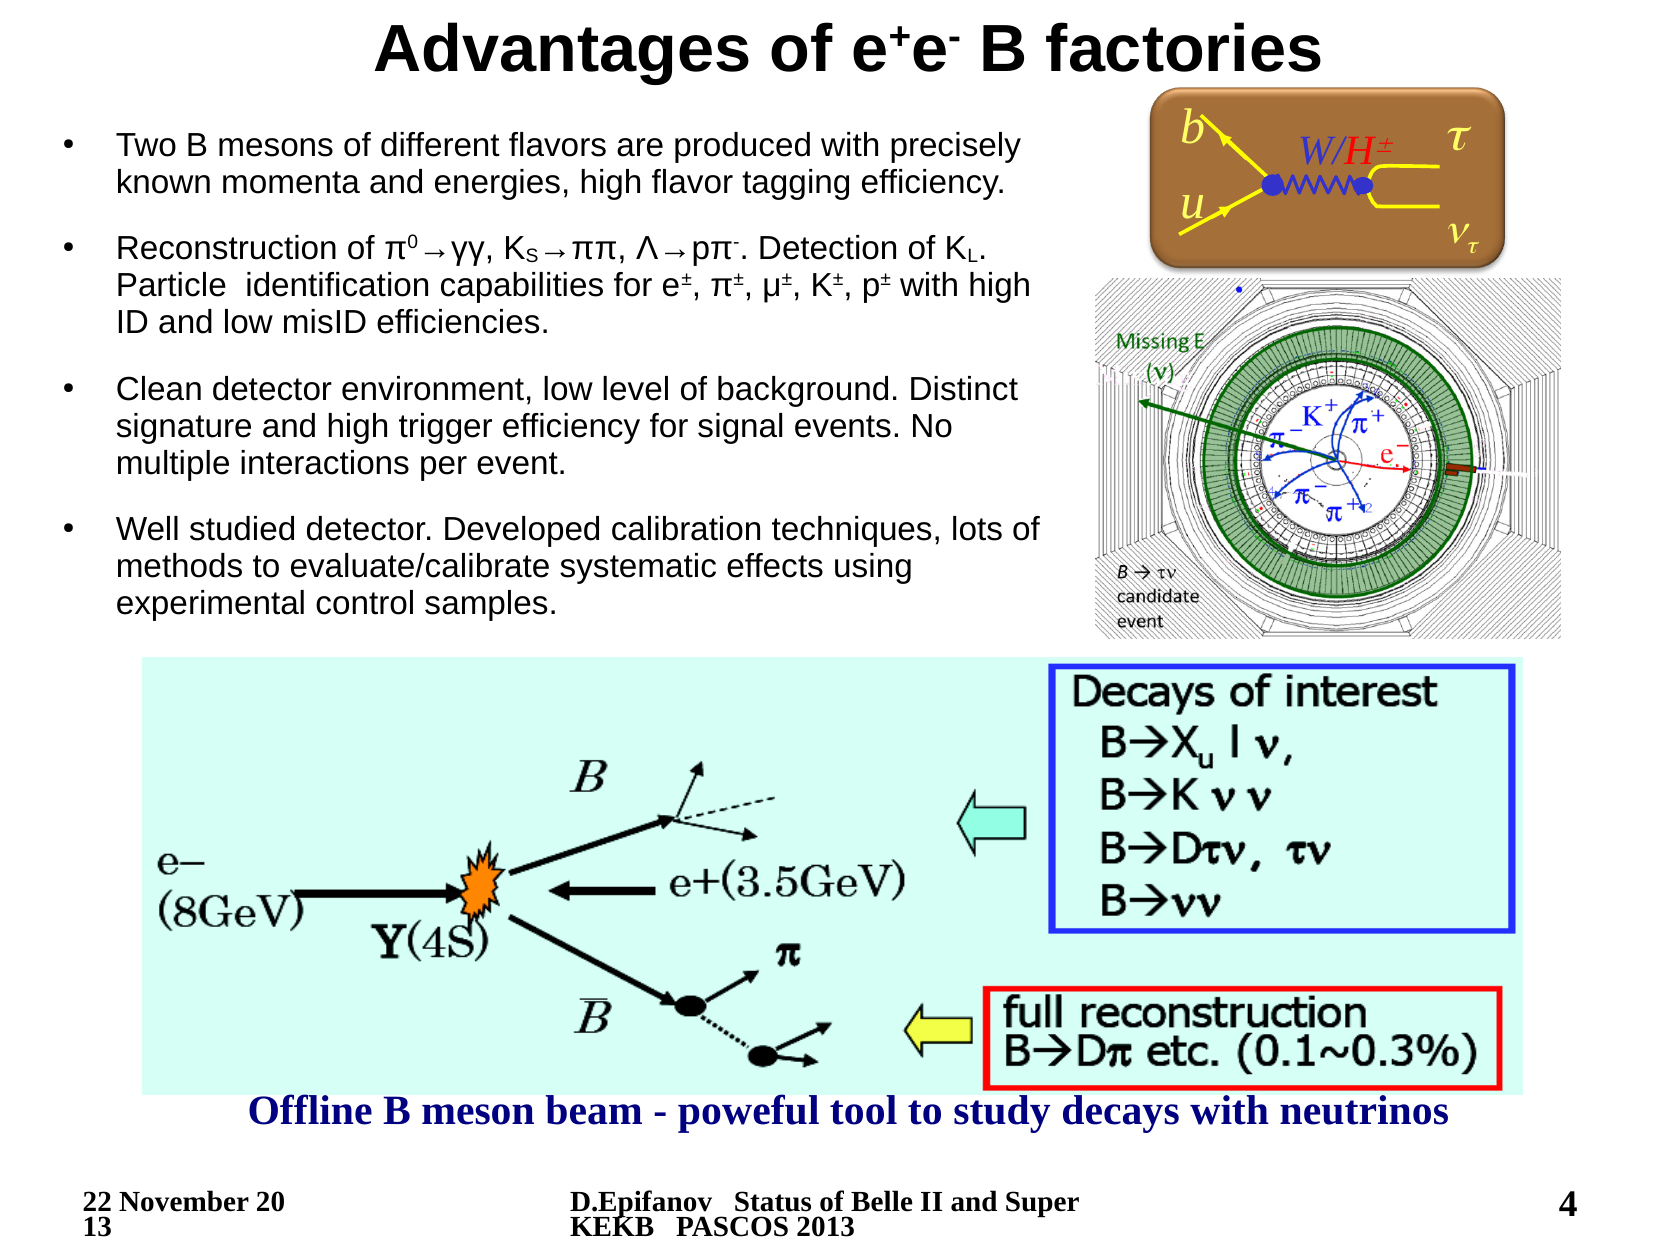

# Advantages of e+e- B factories
b
u


W/H
Two B mesons of different flavors are produced with precisely known momenta and energies, high flavor tagging efficiency.
Reconstruction of π0→γγ, KS→ππ, Λ→pπ-. Detection of KL. Particle identification capabilities for e±, π±, μ±, K±, p± with high ID and low misID efficiencies.
Clean detector environment, low level of background. Distinct signature and high trigger efficiency for signal events. No multiple interactions per event.
Well studied detector. Developed calibration techniques, lots of methods to evaluate/calibrate systematic effects using experimental control samples.
Offline B meson beam - poweful tool to study decays with neutrinos
4
22 November 2013
D.Epifanov Status of Belle II and SuperKEKB PASCOS 2013